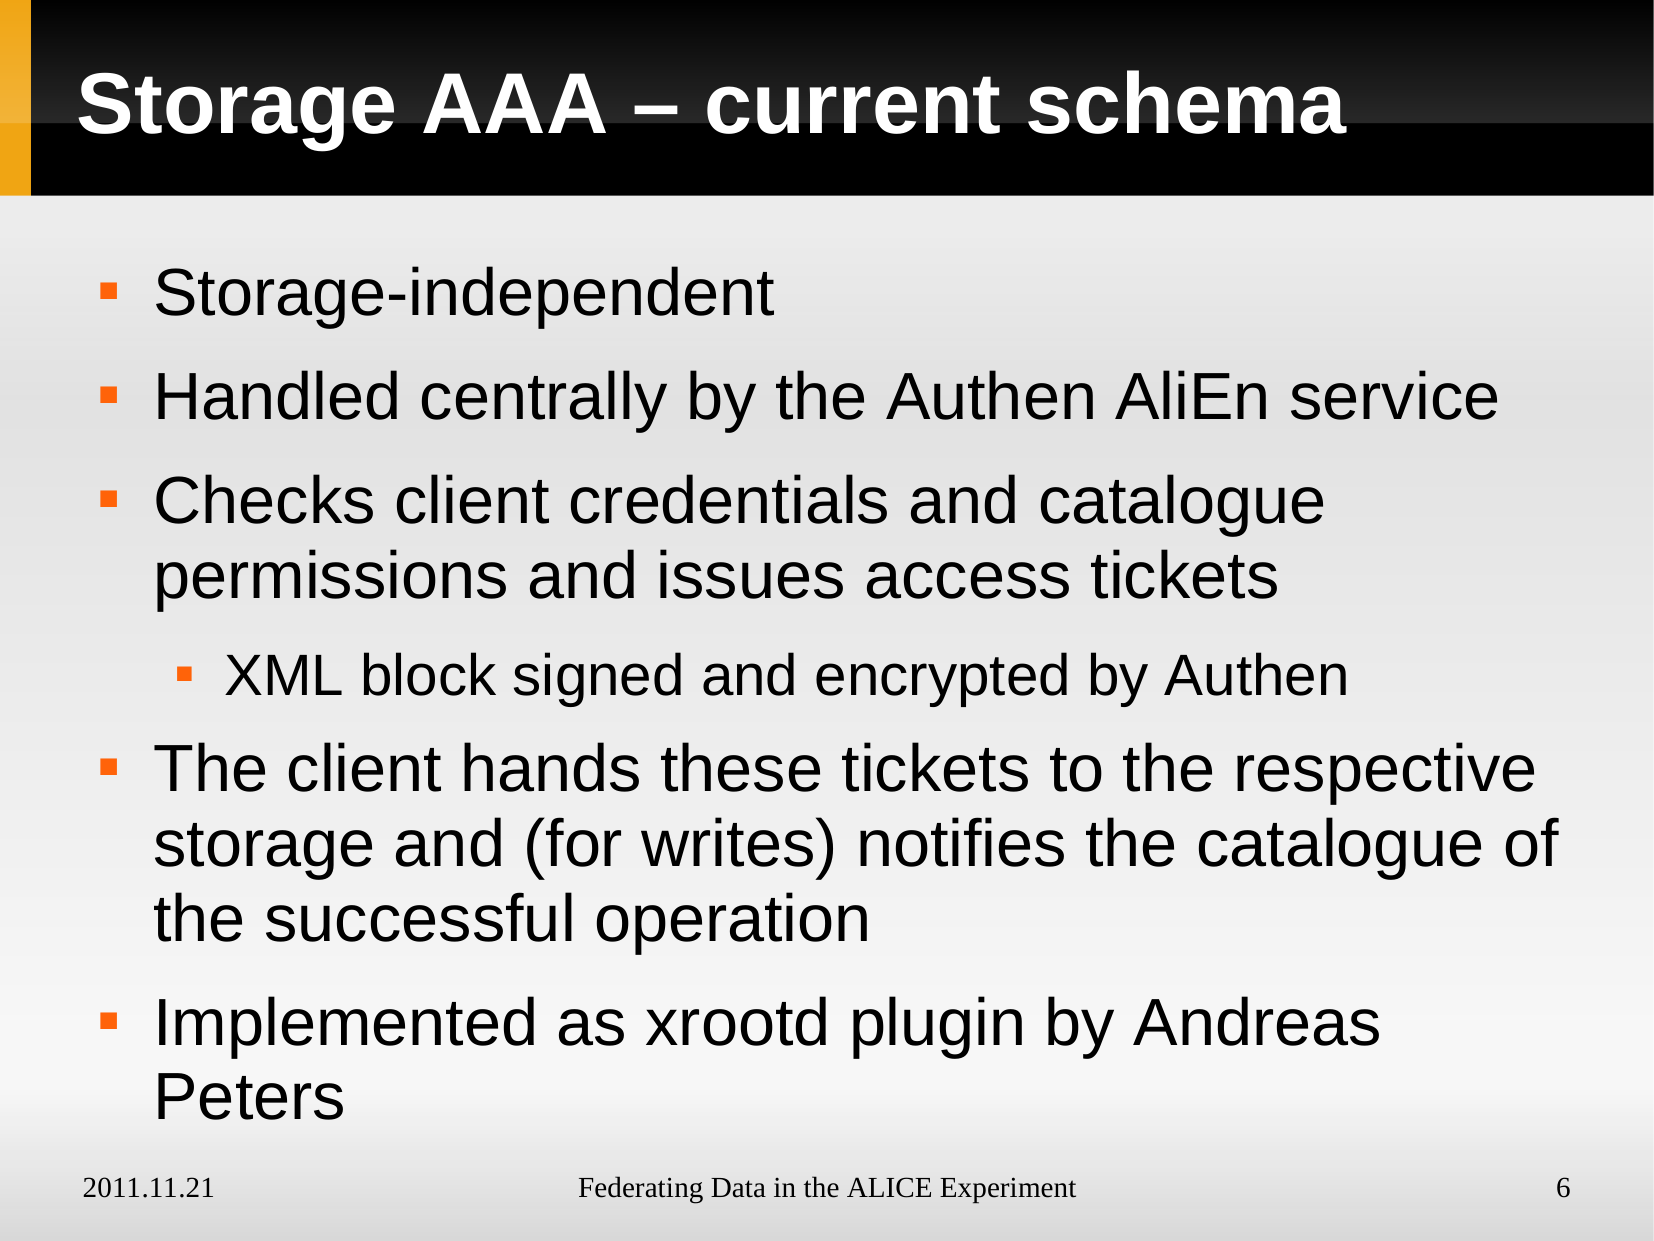

# Storage AAA – current schema
Storage-independent
Handled centrally by the Authen AliEn service
Checks client credentials and catalogue permissions and issues access tickets
XML block signed and encrypted by Authen
The client hands these tickets to the respective storage and (for writes) notifies the catalogue of the successful operation
Implemented as xrootd plugin by Andreas Peters
2011.11.21
Federating Data in the ALICE Experiment
6